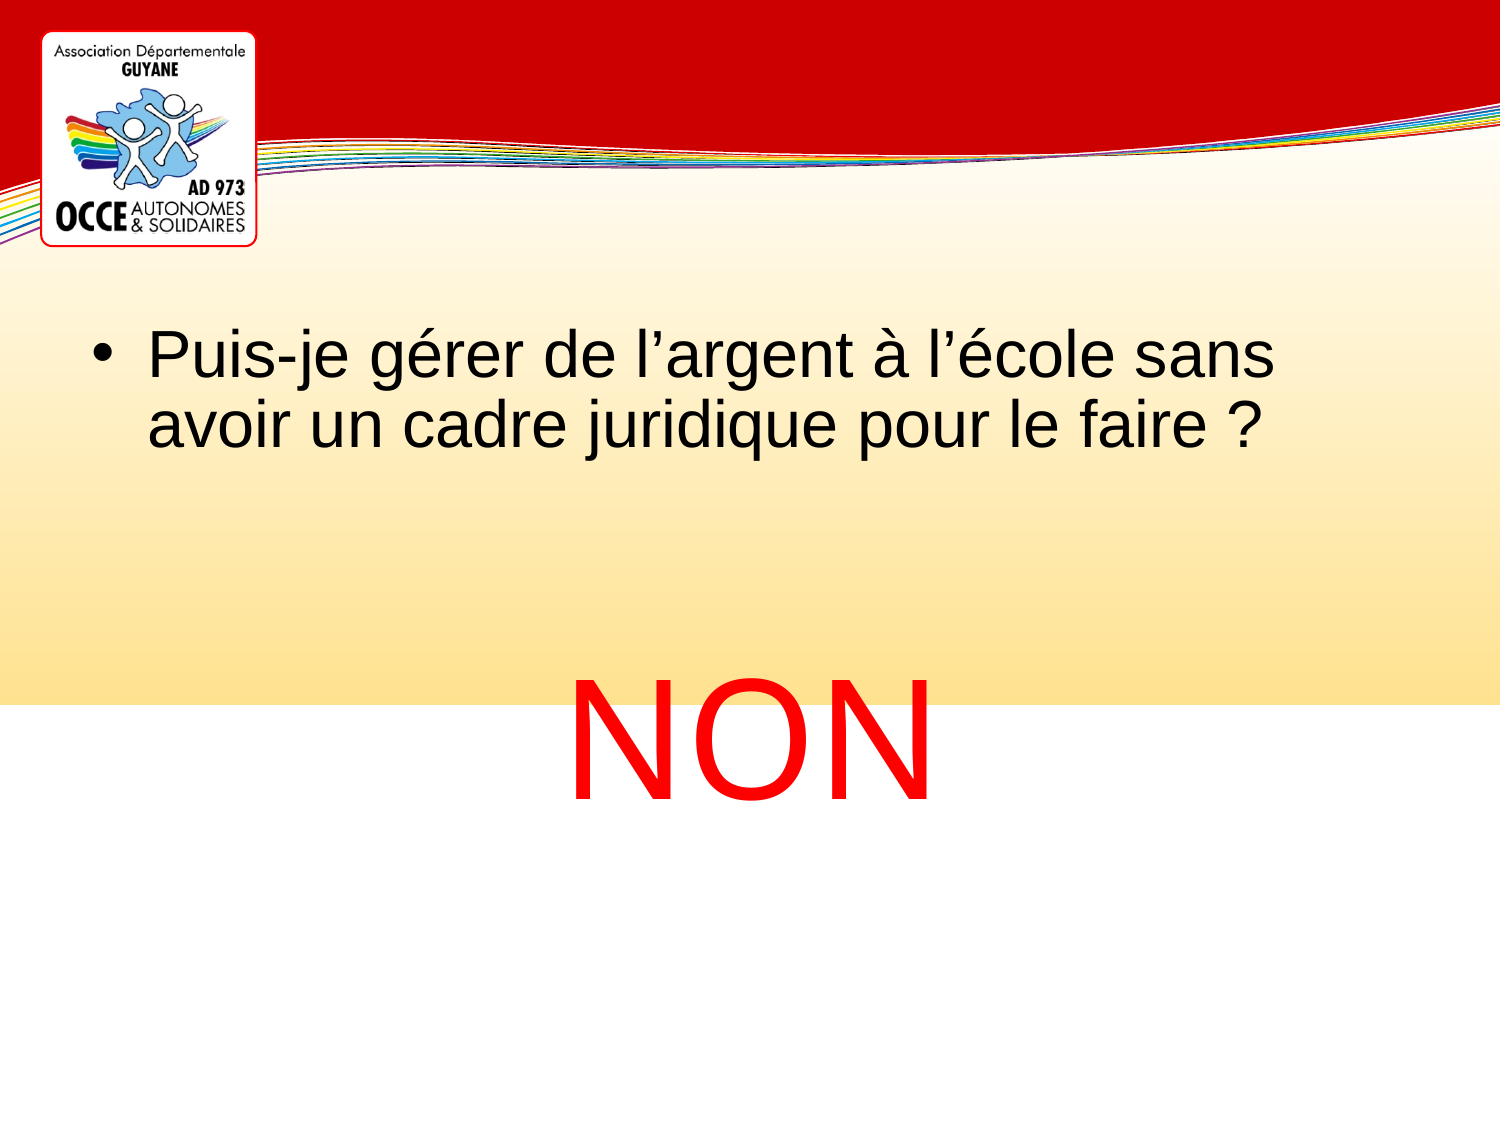

# Puis-je gérer de l’argent à l’école sans avoir un cadre juridique pour le faire ?
NON